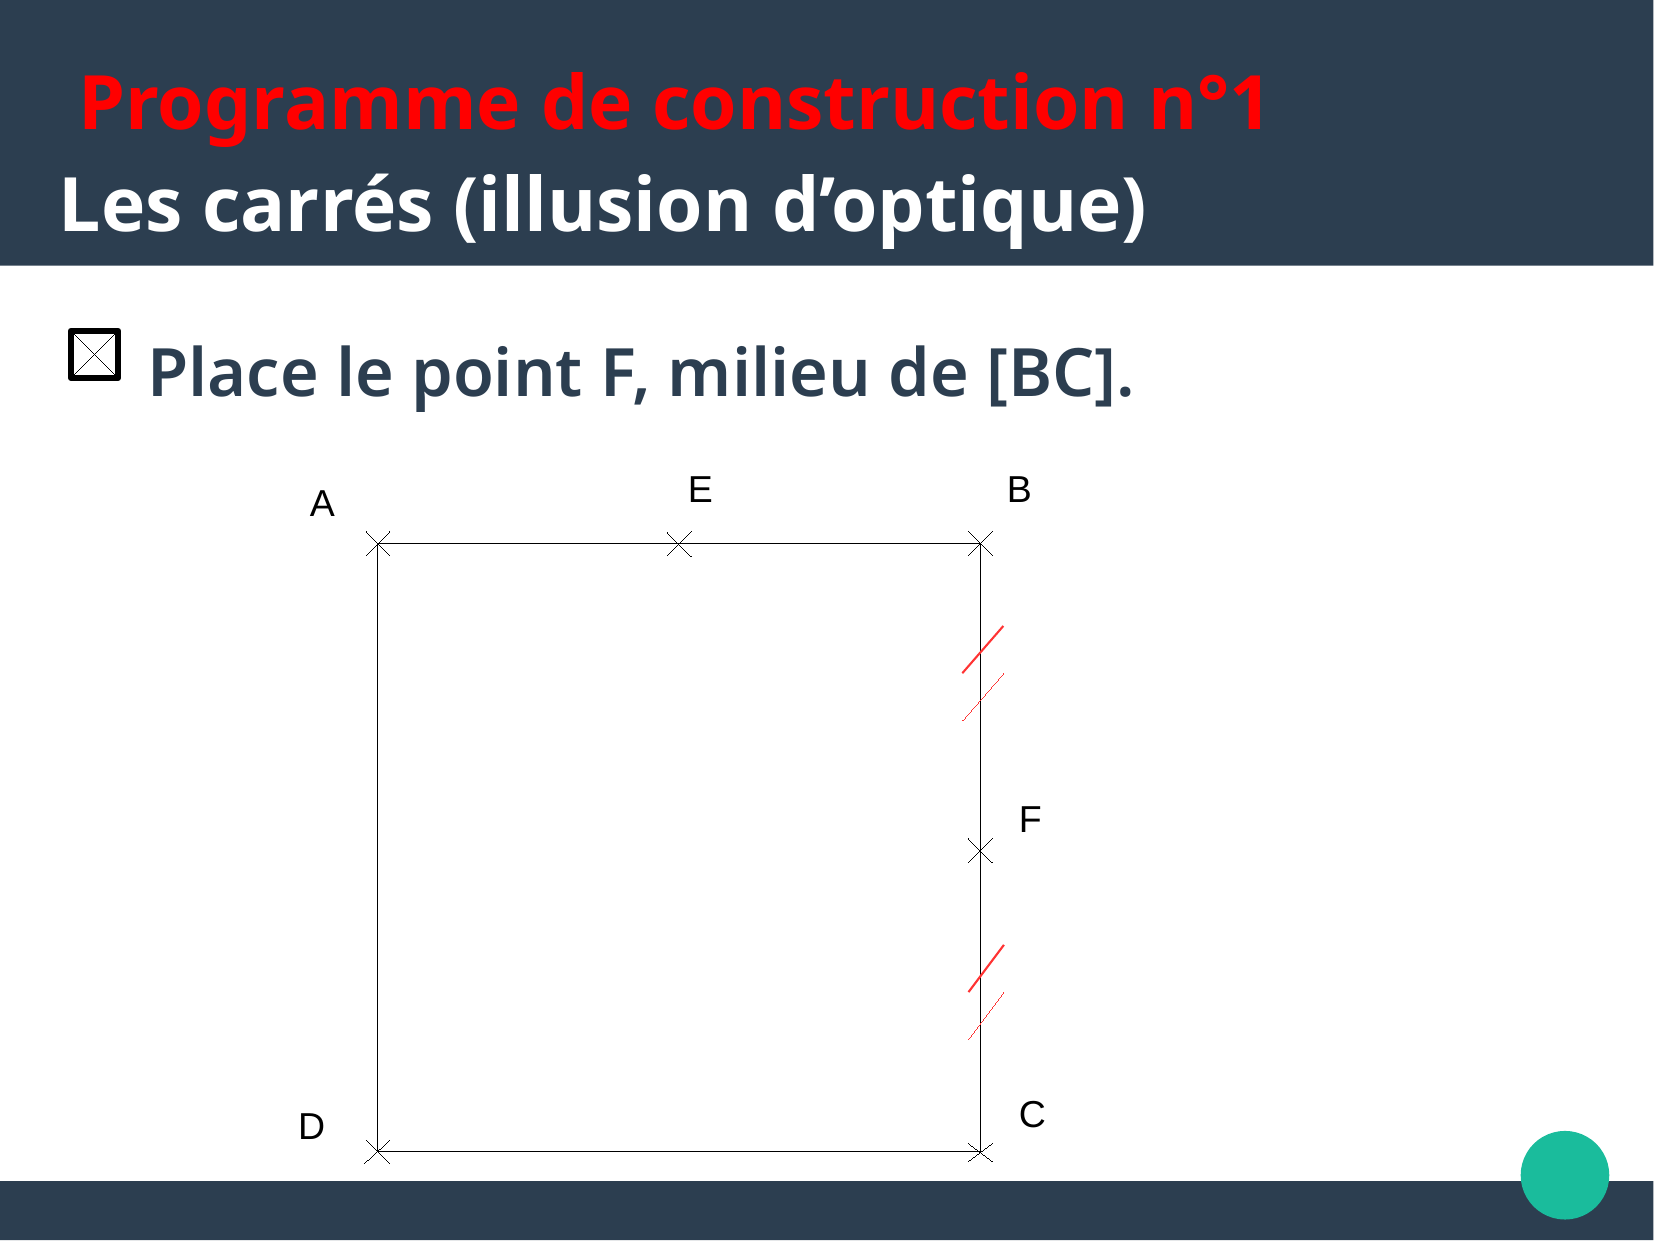

# Programme de construction n°1 Les carrés (illusion d’optique)
 Place le point F, milieu de [BC].
E
B
A
F
C
D